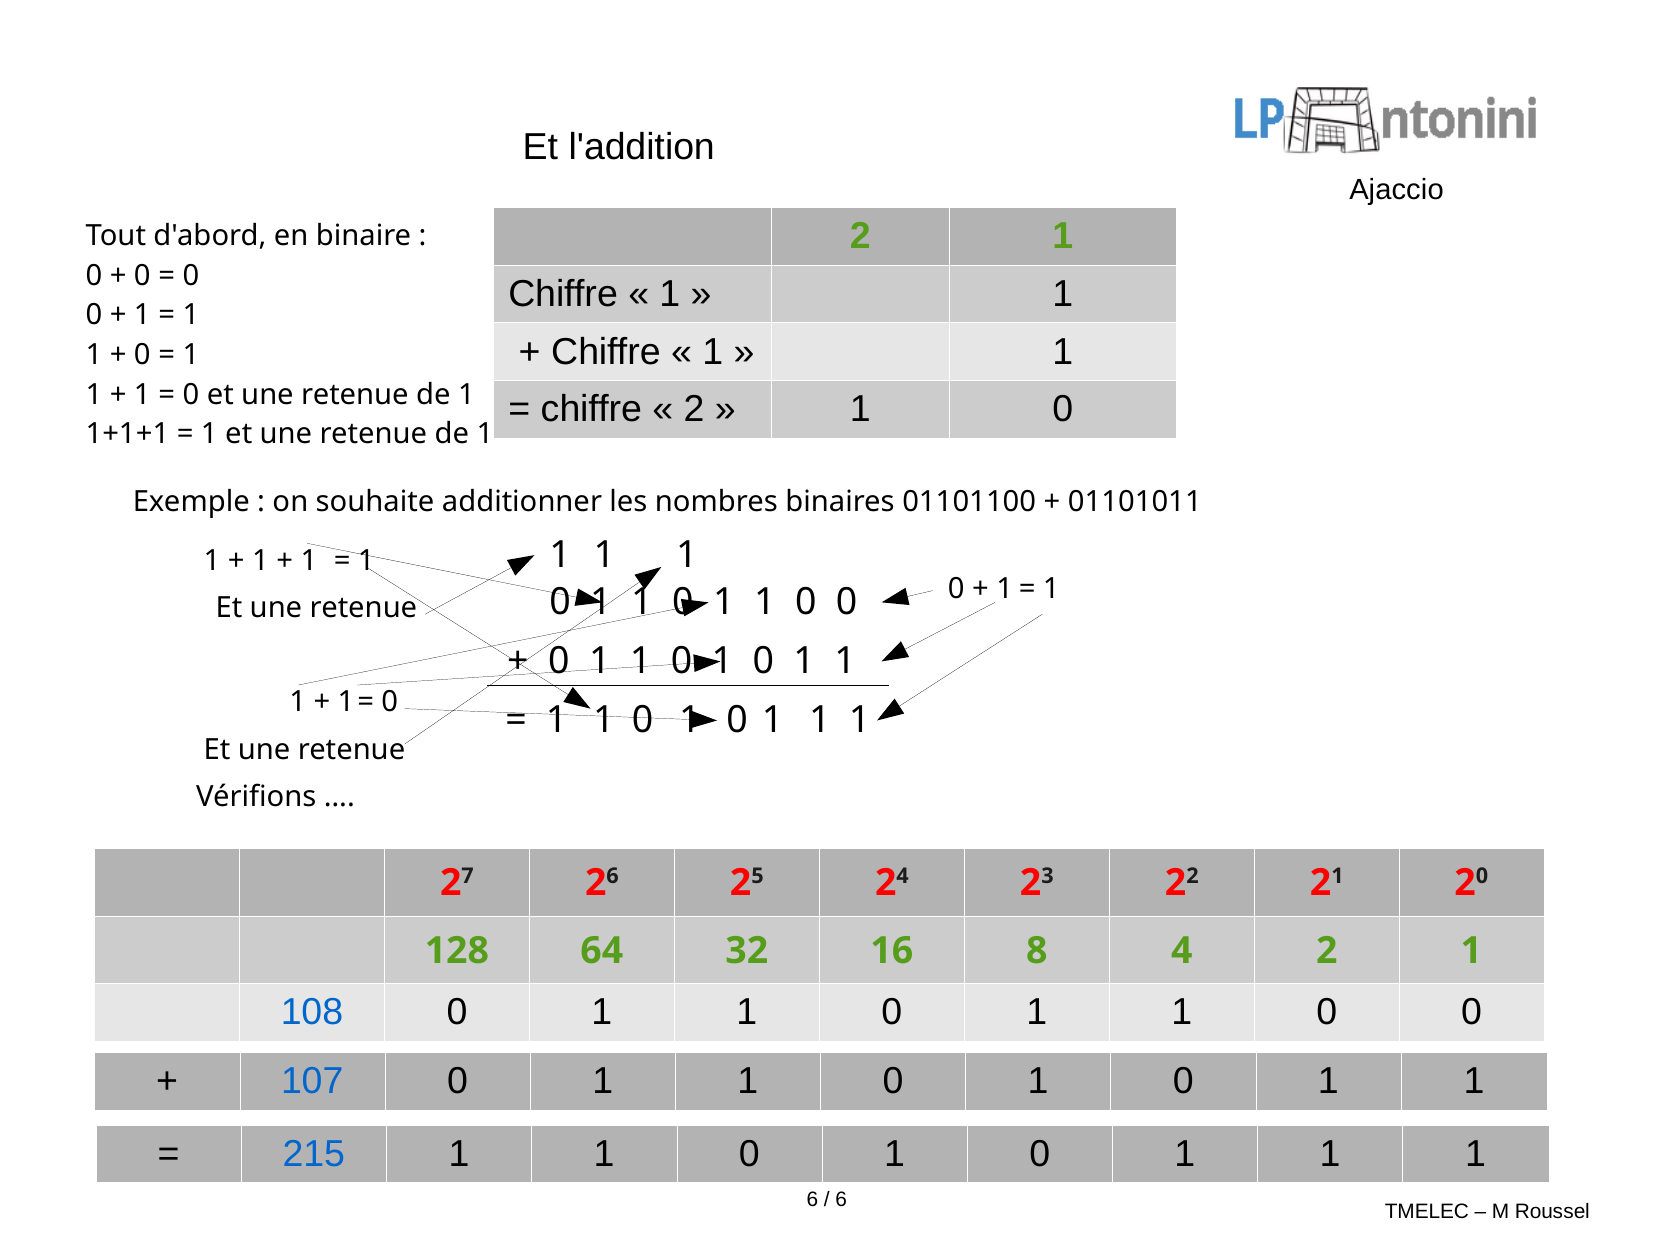

Et l'addition
Ajaccio
Tout d'abord, en binaire :
0 + 0 = 0
0 + 1 = 1
1 + 0 = 1
1 + 1 = 0 et une retenue de 1
1+1+1 = 1 et une retenue de 1
| | 2 | 1 |
| --- | --- | --- |
| Chiffre « 1 » | | 1 |
| + Chiffre « 1 » | | 1 |
| = chiffre « 2 » | 1 | 0 |
Exemple : on souhaite additionner les nombres binaires 01101100 + 01101011
1
1
1
1 + 1 + 1
= 1
0 + 1
= 1
0 1 1 0 1 1 0 0
Et une retenue
+ 0 1 1 0 1 0 1 1
1 + 1
= 0
=
1
1
0
1
0
1
1
1
Et une retenue
Vérifions ….
| | | 27 | 26 | 25 | 24 | 23 | 22 | 21 | 20 |
| --- | --- | --- | --- | --- | --- | --- | --- | --- | --- |
| | | 128 | 64 | 32 | 16 | 8 | 4 | 2 | 1 |
| | 108 | 0 | 1 | 1 | 0 | 1 | 1 | 0 | 0 |
| + | 107 | 0 | 1 | 1 | 0 | 1 | 0 | 1 | 1 |
| --- | --- | --- | --- | --- | --- | --- | --- | --- | --- |
| = | 215 | 1 | 1 | 0 | 1 | 0 | 1 | 1 | 1 |
| --- | --- | --- | --- | --- | --- | --- | --- | --- | --- |
6 / 6
TMELEC – M Roussel